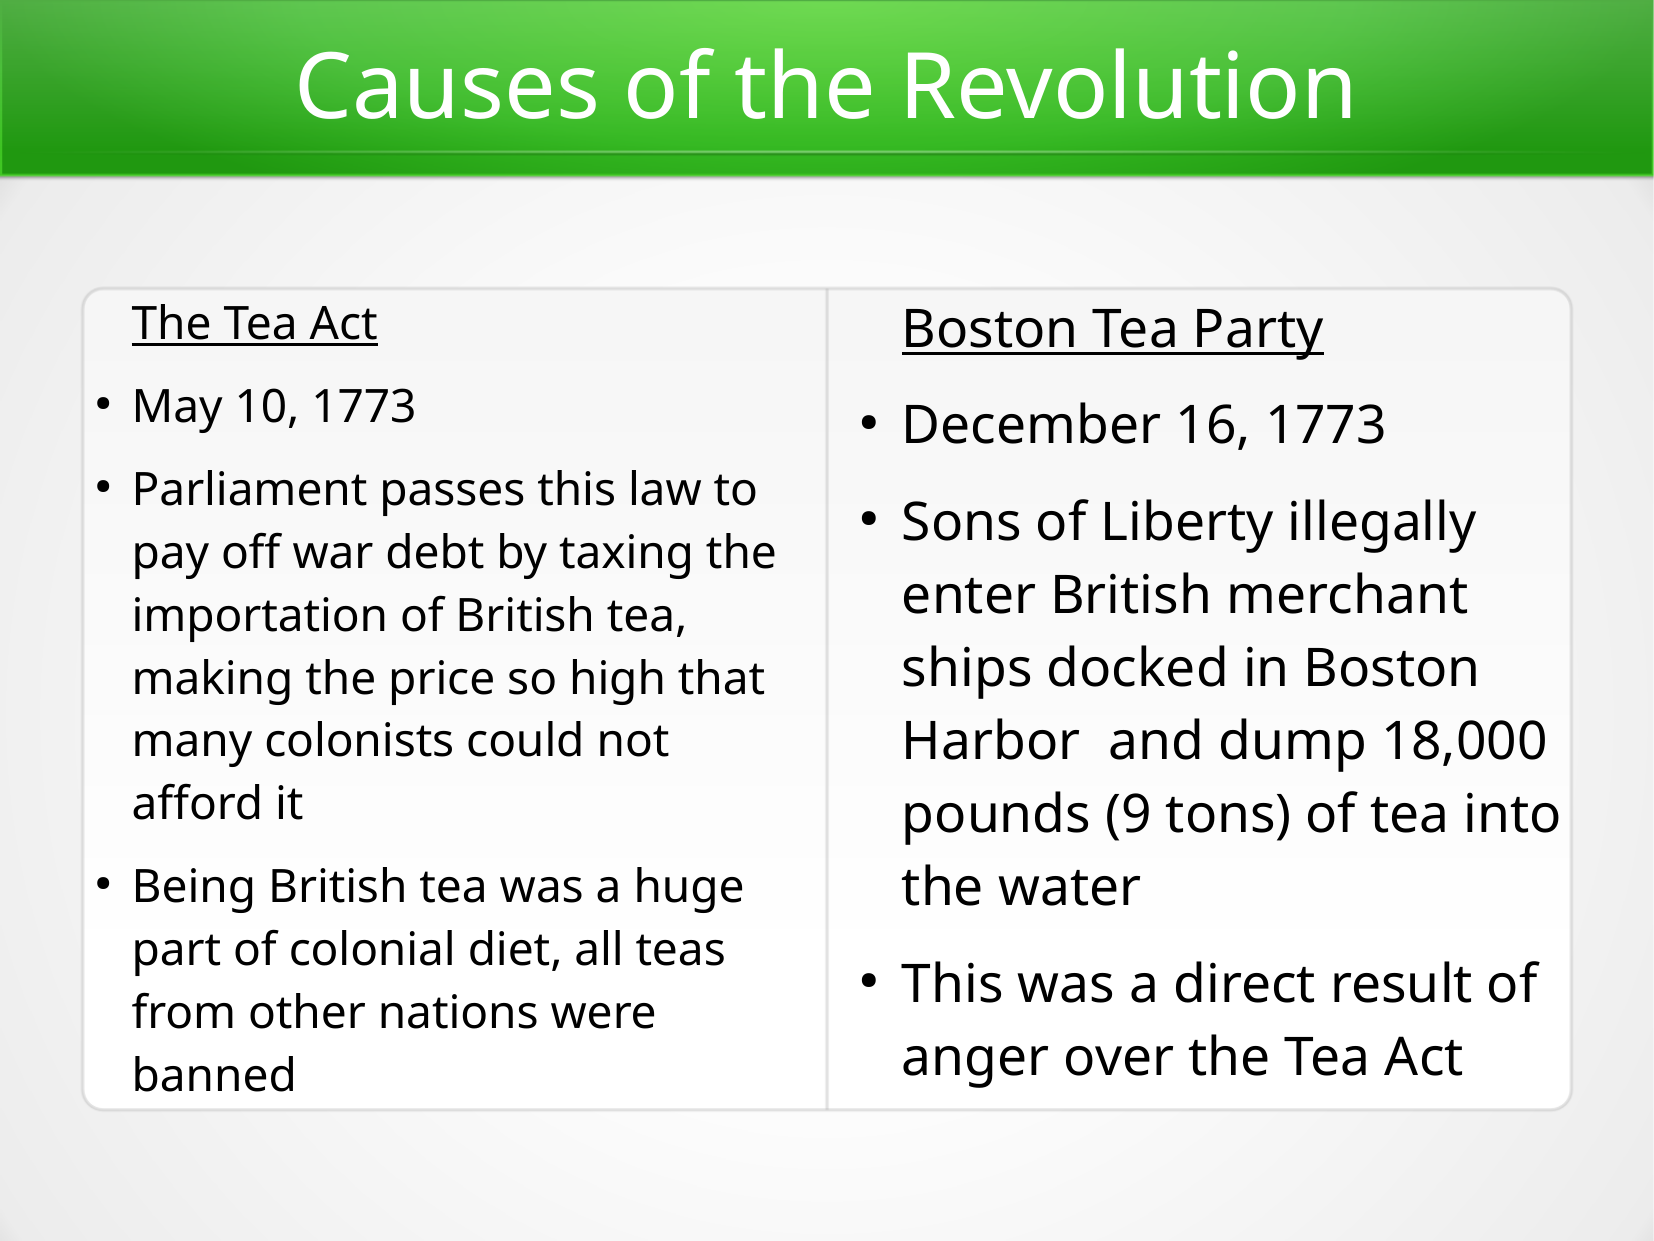

# Causes of the Revolution
The Tea Act
May 10, 1773
Parliament passes this law to pay off war debt by taxing the importation of British tea, making the price so high that many colonists could not afford it
Being British tea was a huge part of colonial diet, all teas from other nations were banned
Boston Tea Party
December 16, 1773
Sons of Liberty illegally enter British merchant ships docked in Boston Harbor and dump 18,000 pounds (9 tons) of tea into the water
This was a direct result of anger over the Tea Act